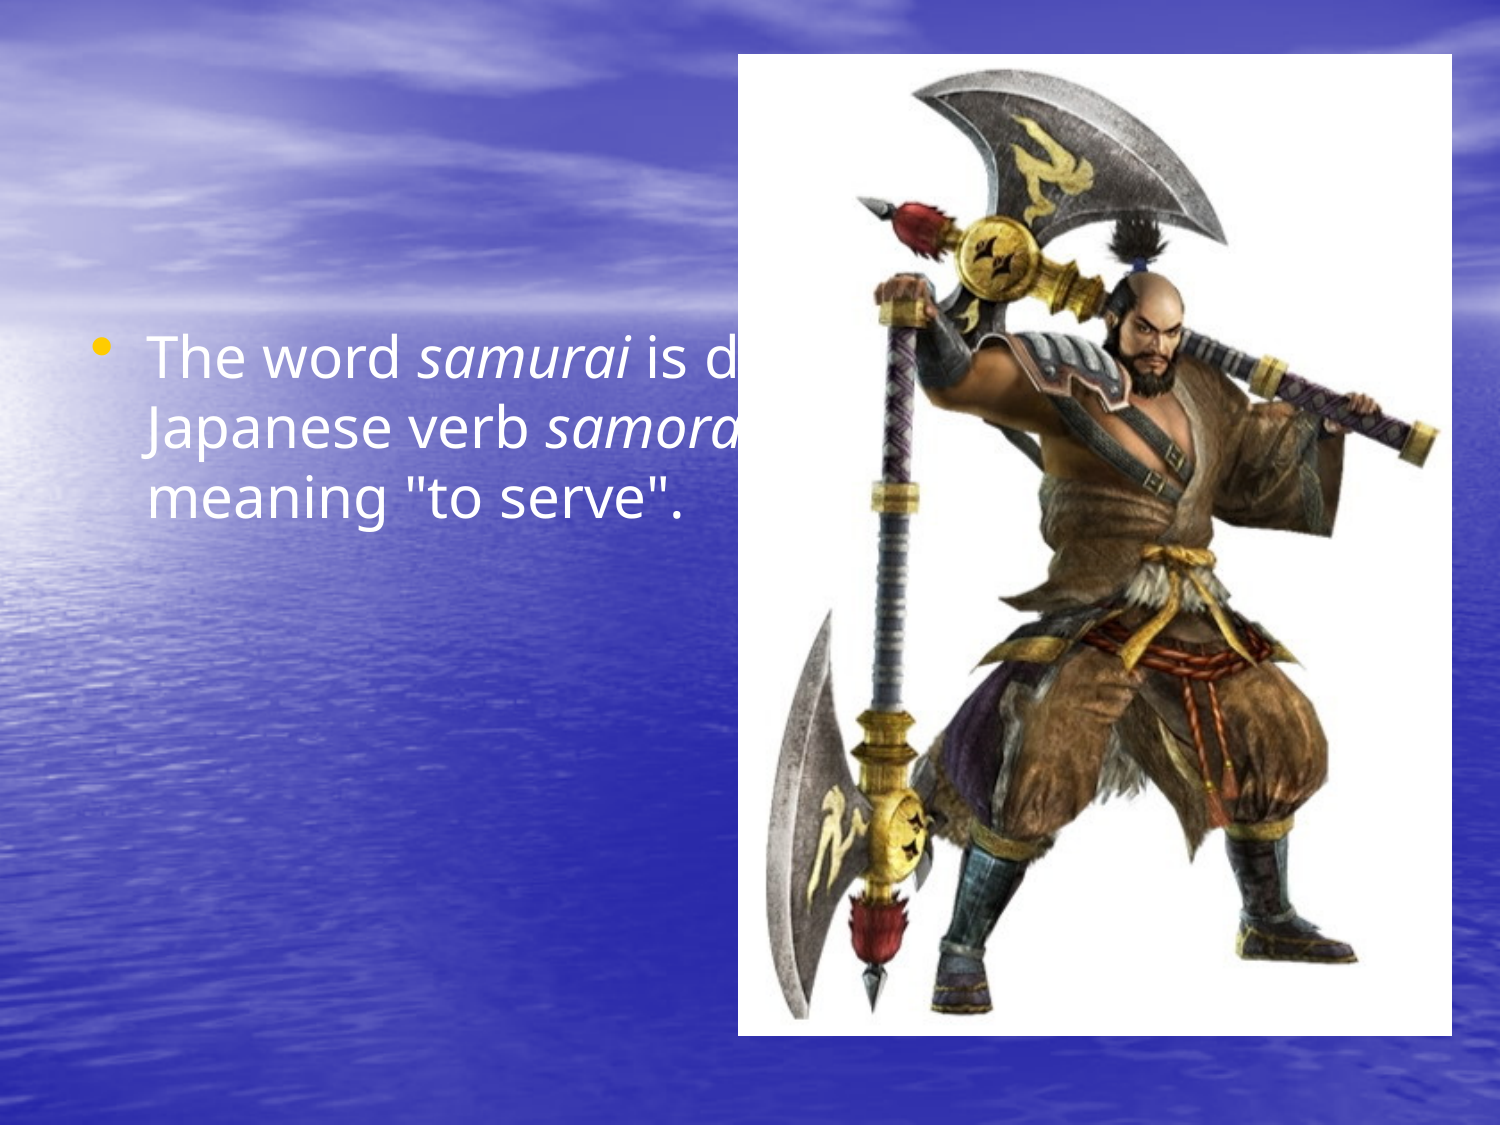

# The word samurai is derived from the archaic Japanese verb samorau, changed to saburau, meaning "to serve".